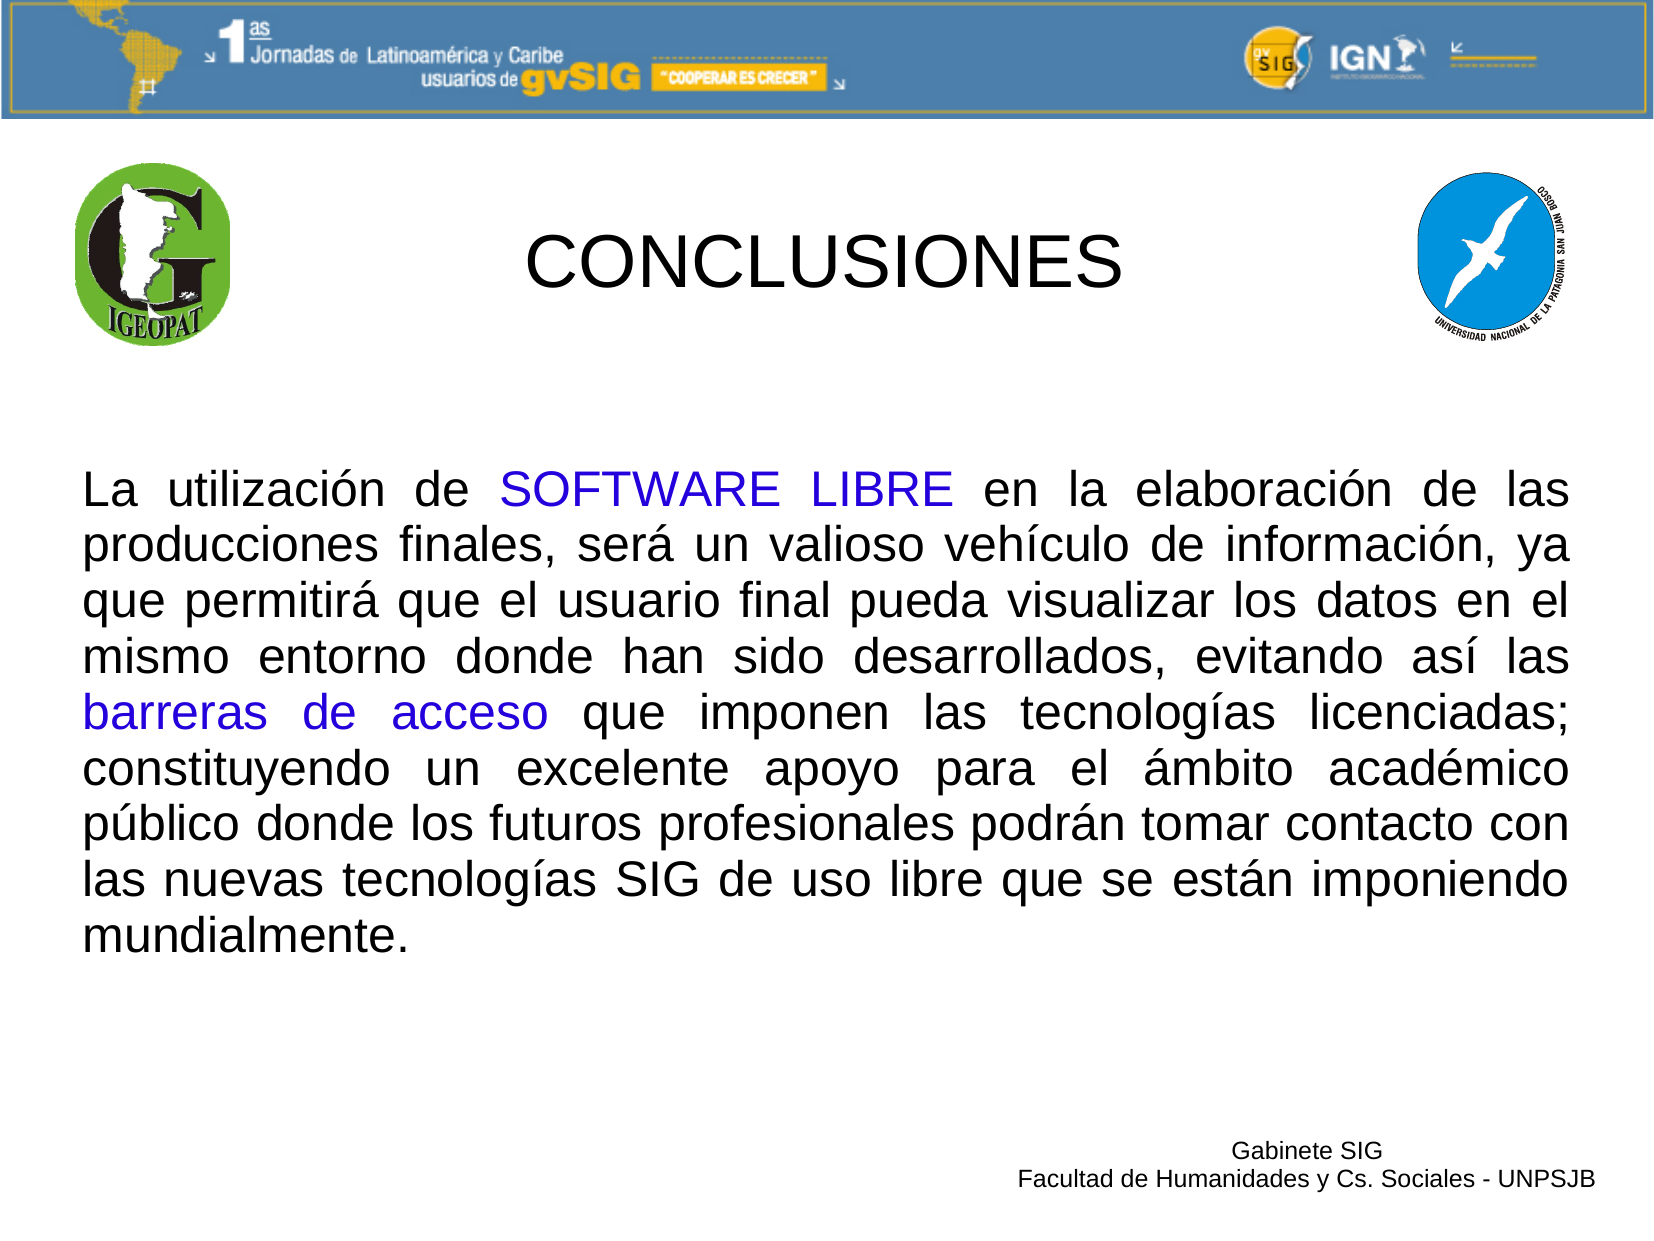

CONCLUSIONES
La utilización de SOFTWARE LIBRE en la elaboración de las producciones finales, será un valioso vehículo de información, ya que permitirá que el usuario final pueda visualizar los datos en el mismo entorno donde han sido desarrollados, evitando así las barreras de acceso que imponen las tecnologías licenciadas; constituyendo un excelente apoyo para el ámbito académico público donde los futuros profesionales podrán tomar contacto con las nuevas tecnologías SIG de uso libre que se están imponiendo mundialmente.
Gabinete SIG
Facultad de Humanidades y Cs. Sociales - UNPSJB